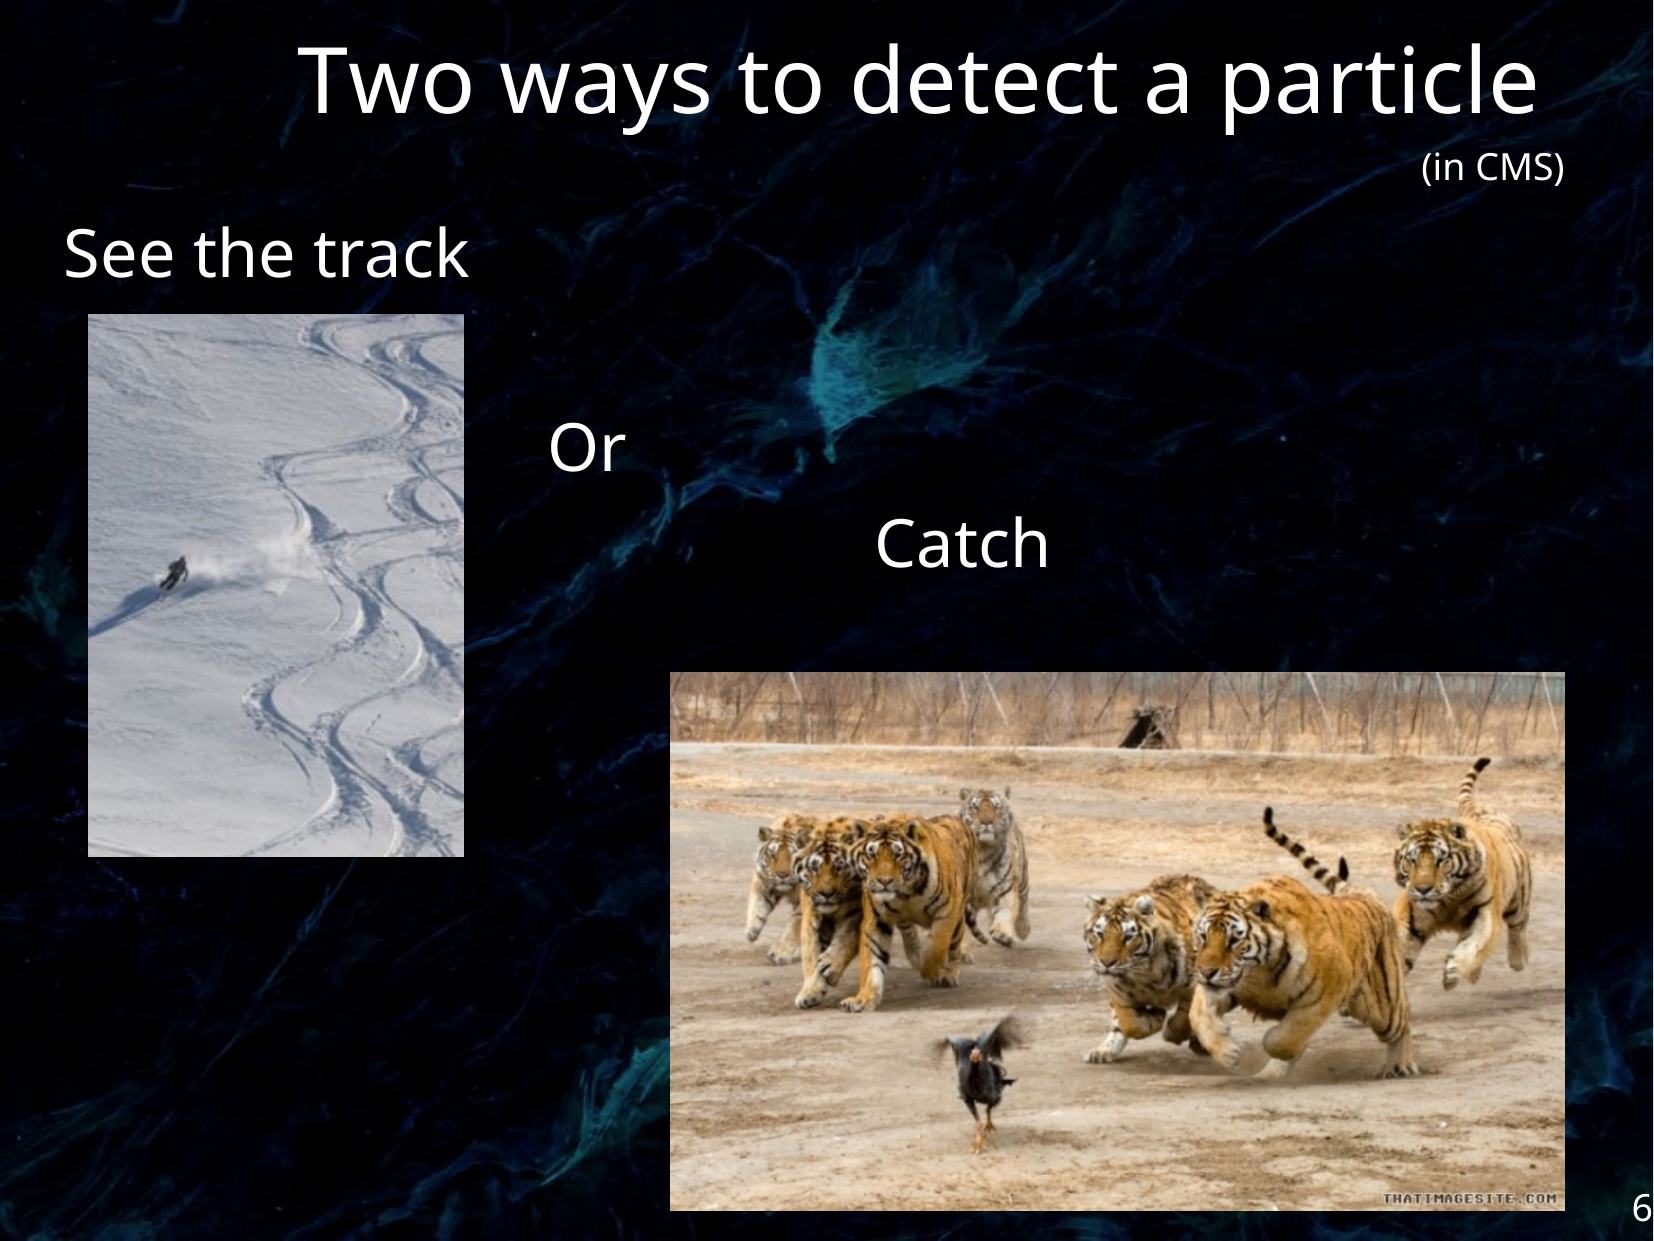

# Two ways to detect a particle (in CMS)
 See the track
 Or
 Catch
6